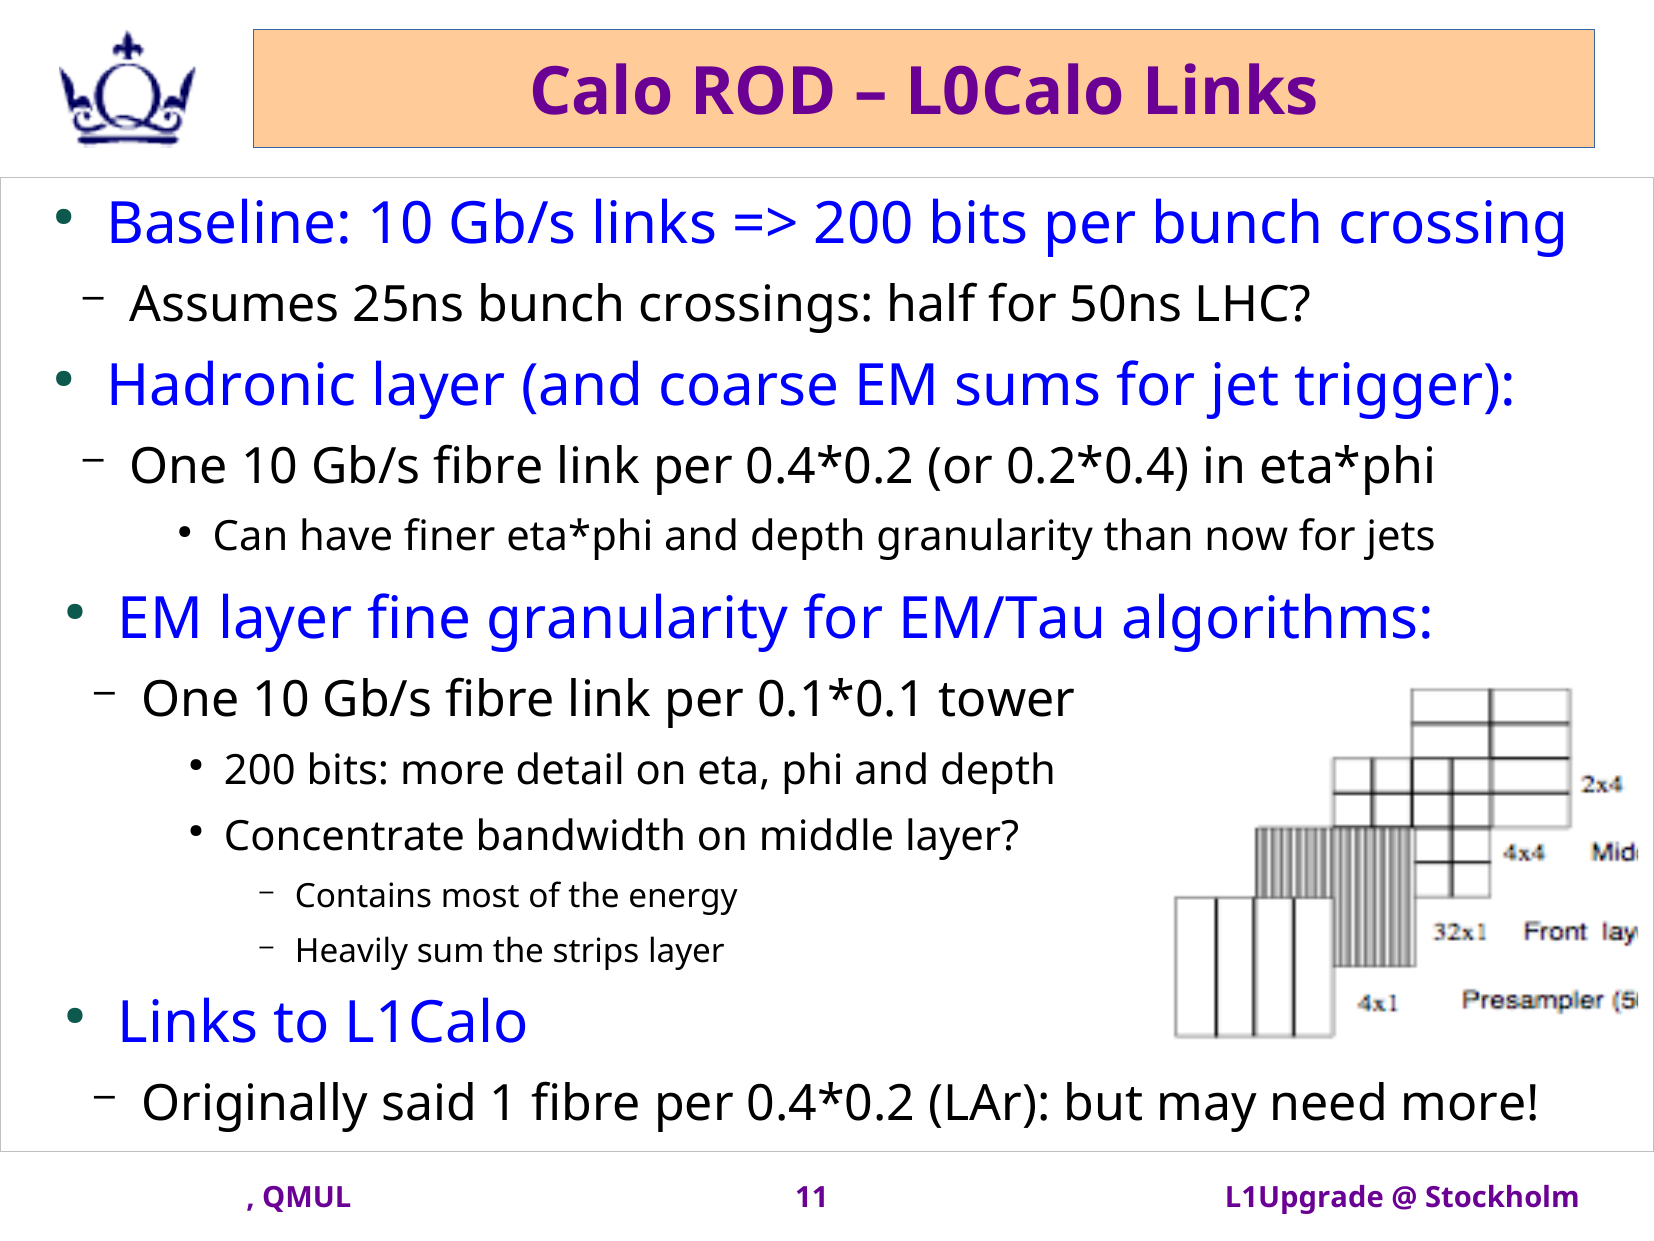

# Calo ROD – L0Calo Links
Baseline: 10 Gb/s links => 200 bits per bunch crossing
Assumes 25ns bunch crossings: half for 50ns LHC?
Hadronic layer (and coarse EM sums for jet trigger):
One 10 Gb/s fibre link per 0.4*0.2 (or 0.2*0.4) in eta*phi
Can have finer eta*phi and depth granularity than now for jets
EM layer fine granularity for EM/Tau algorithms:
One 10 Gb/s fibre link per 0.1*0.1 tower
200 bits: more detail on eta, phi and depth
Concentrate bandwidth on middle layer?
Contains most of the energy
Heavily sum the strips layer
Links to L1Calo
Originally said 1 fibre per 0.4*0.2 (LAr): but may need more!